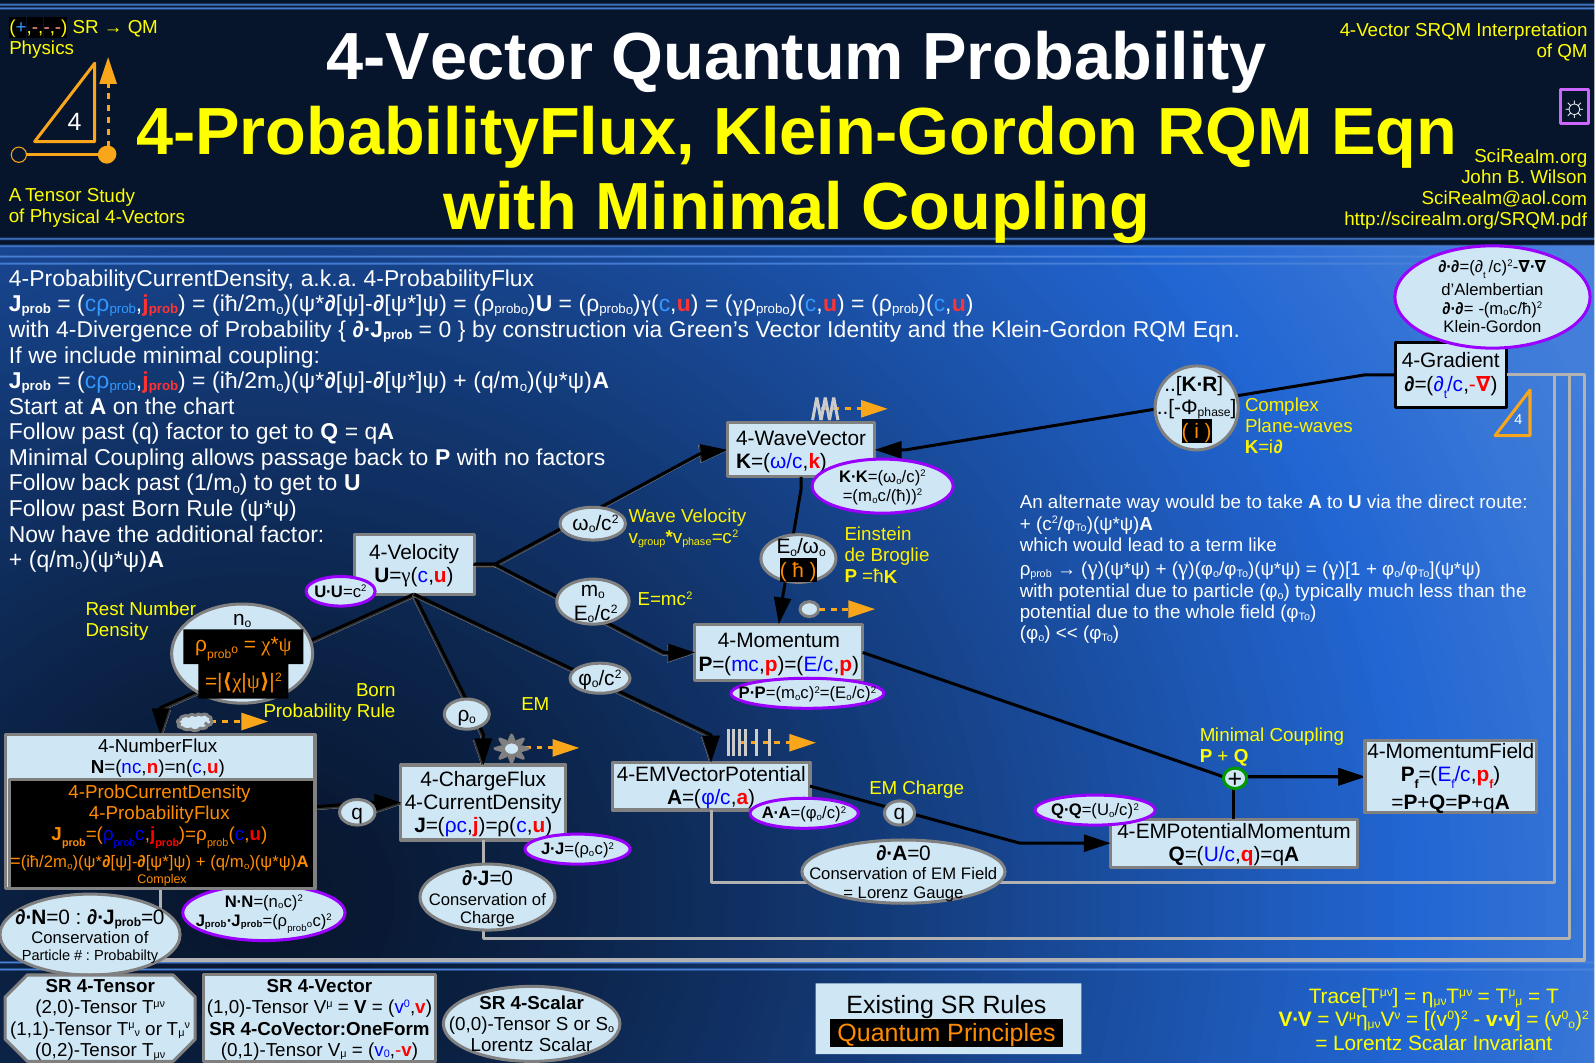

(+,-,-,-) SR → QM
Physics
A Tensor Study
of Physical 4-Vectors
4-Vector SRQM Interpretation
of QM
SciRealm.org
John B. Wilson
SciRealm@aol.com
http://scirealm.org/SRQM.pdf
# 4-Vector Quantum Probability 4-ProbabilityFlux, Klein-Gordon RQM Eqn with Minimal Coupling
4
☼
∂∙∂=(∂t /c)2-∇∙∇
d’Alembertian
∂∙∂= -(moc/ћ)2
Klein-Gordon
4-ProbabilityCurrentDensity, a.k.a. 4-ProbabilityFlux
Jprob = (cρprob,jprob) = (iћ/2mo)(ψ*∂[ψ]-∂[ψ*]ψ) = (ρprobo)U = (ρprobo)γ(c,u) = (γρprobo)(c,u) = (ρprob)(c,u)
with 4-Divergence of Probability { ∂∙Jprob = 0 } by construction via Green’s Vector Identity and the Klein-Gordon RQM Eqn.
If we include minimal coupling:
Jprob = (cρprob,jprob) = (iћ/2mo)(ψ*∂[ψ]-∂[ψ*]ψ) + (q/mo)(ψ*ψ)A
Start at A on the chart
Follow past (q) factor to get to Q = qA
Minimal Coupling allows passage back to P with no factors
Follow back past (1/mo) to get to U
Follow past Born Rule (ψ*ψ)
Now have the additional factor:
+ (q/mo)(ψ*ψ)A
4-Gradient
∂=(∂t/c,-∇)
..[K∙R]
..[-Φphase]
( i )
Complex
Plane-waves
K=i∂
4
4-WaveVector
K=(ω/c,k)
K∙K=(ωo/c)2
=(moc/(ћ))2
An alternate way would be to take A to U via the direct route:
+ (c2/φTo)(ψ*ψ)A
which would lead to a term like
ρprob → (γ)(ψ*ψ) + (γ)(φo/φTo)(ψ*ψ) = (γ)[1 + φo/φTo](ψ*ψ)
with potential due to particle (φo) typically much less than the
potential due to the whole field (φTo)
(φo) << (φTo)
Wave Velocity
vgroup*vphase=c2
 ωo/c2
Einstein
de Broglie
P =ћK
4-Velocity
U=γ(c,u)
 Eo/ωo
( ћ )
U∙U=c2
mo
 Eo/c2
E=mc2
Rest Number
Density
no
4-Momentum
P=(mc,p)=(E/c,p)
ρprobo = χ*ψ
φo/c2
=|⟨χ|ψ⟩|2
Born
Probability Rule
P∙P=(moc)2=(Eo/c)2
EM
ρo
Minimal Coupling
P + Q
4-NumberFlux
N=(nc,n)=n(c,u)
4-MomentumField
Pf=(Ef/c,pf)
=P+Q=P+qA
4-EMVectorPotential
A=(φ/c,a)
4-ChargeFlux
4-CurrentDensity
J=(ρc,j)=ρ(c,u)
+
EM Charge
4-ProbCurrentDensity
4-ProbabilityFlux
Jprob=(ρprobc,jprob)=ρprob(c,u)
=(iћ/2mo)(ψ*∂[ψ]-∂[ψ*]ψ) + (q/mo)(ψ*ψ)A
Complex
Q∙Q=(Uo/c)2
A∙A=(φo/c)2
q
q
4-EMPotentialMomentum
Q=(U/c,q)=qA
J∙J=(ρoc)2
∂∙A=0
Conservation of EM Field
= Lorenz Gauge
∂∙J=0
Conservation of
Charge
N∙N=(noc)2
Jprob∙Jprob=(ρproboc)2
∂∙N=0 : ∂∙Jprob=0
Conservation of
Particle # : Probabilty
SR 4-Tensor
(2,0)-Tensor Tμν
(1,1)-Tensor Tμν or Tμν
(0,2)-Tensor Tμν
SR 4-Vector
(1,0)-Tensor Vμ = V = (v0,v)
SR 4-CoVector:OneForm
(0,1)-Tensor Vμ = (v0,-v)
Trace[Tμν] = ημνTμν = Tμμ = T
V∙V = VμημνVν = [(v0)2 - v∙v] = (v0o)2
= Lorentz Scalar Invariant
Existing SR Rules
 Quantum Principles
SR 4-Scalar
(0,0)-Tensor S or So
Lorentz Scalar